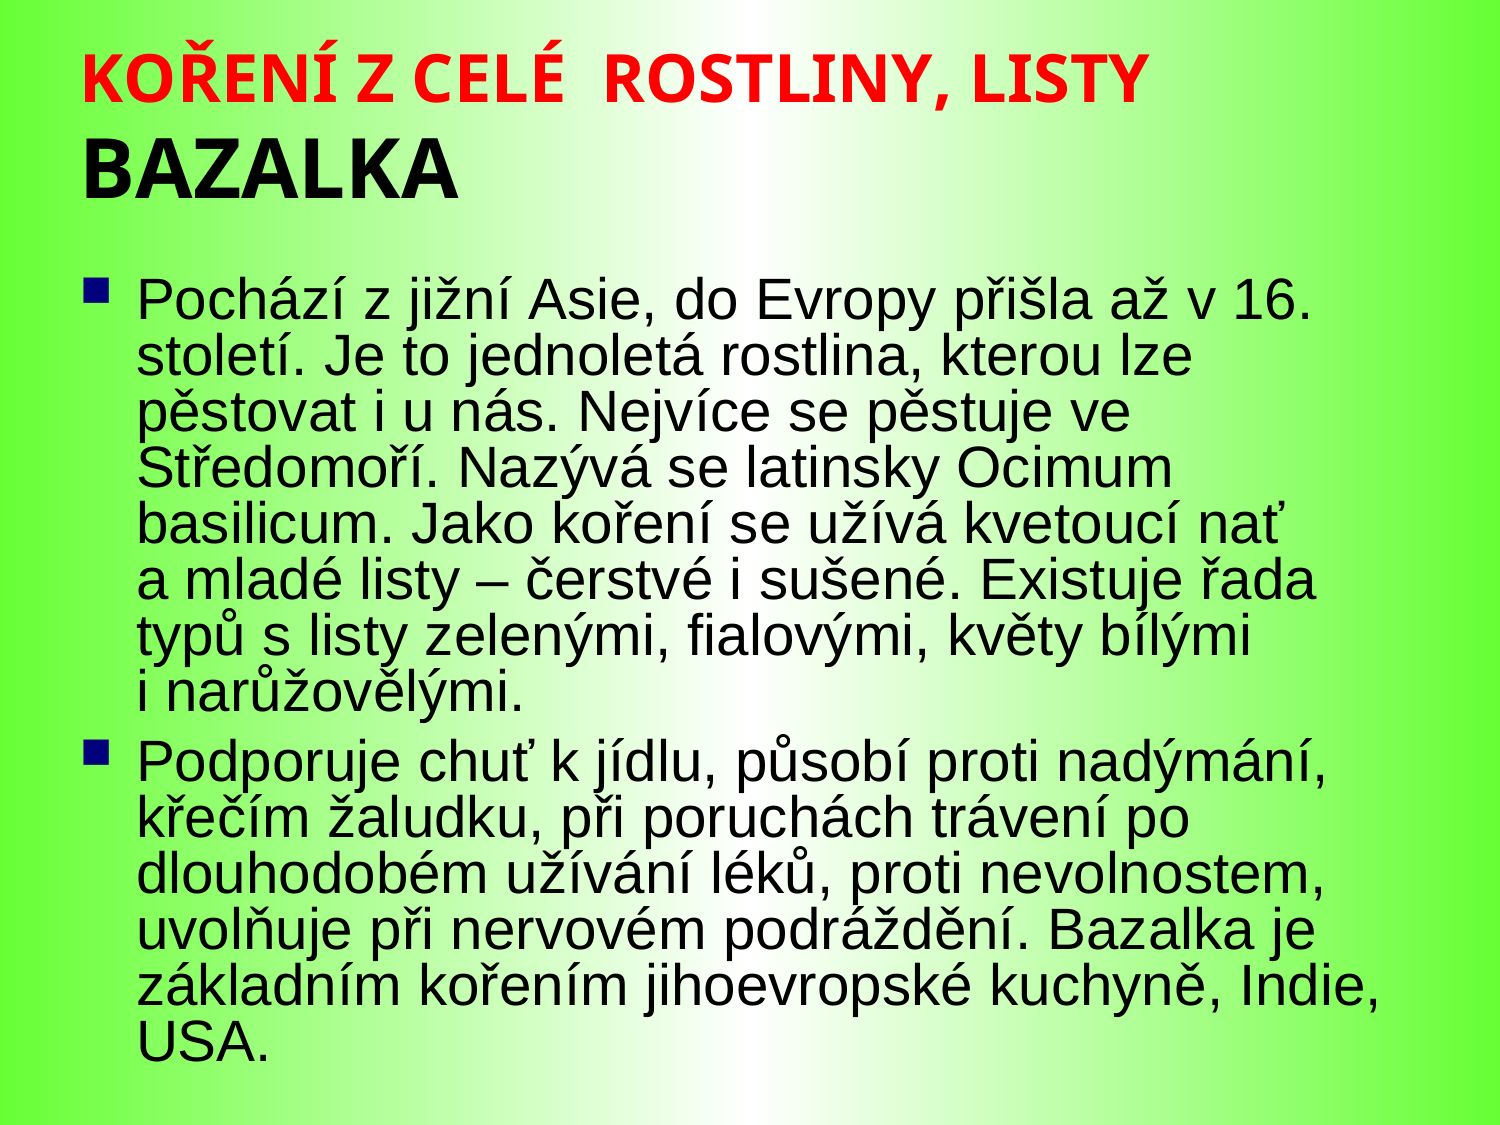

# KOŘENÍ Z CELÉ ROSTLINY, LISTY BAZALKA
Pochází z jižní Asie, do Evropy přišla až v 16. století. Je to jednoletá rostlina, kterou lze pěstovat i u nás. Nejvíce se pěstuje ve Středomoří. Nazývá se latinsky Ocimum basilicum. Jako koření se užívá kvetoucí nať
a mladé listy – čerstvé i sušené. Existuje řada typů s listy zelenými, fialovými, květy bílými
i narůžovělými.
Podporuje chuť k jídlu, působí proti nadýmání, křečím žaludku, při poruchách trávení po dlouhodobém užívání léků, proti nevolnostem, uvolňuje při nervovém podráždění. Bazalka je základním kořením jihoevropské kuchyně, Indie, USA.